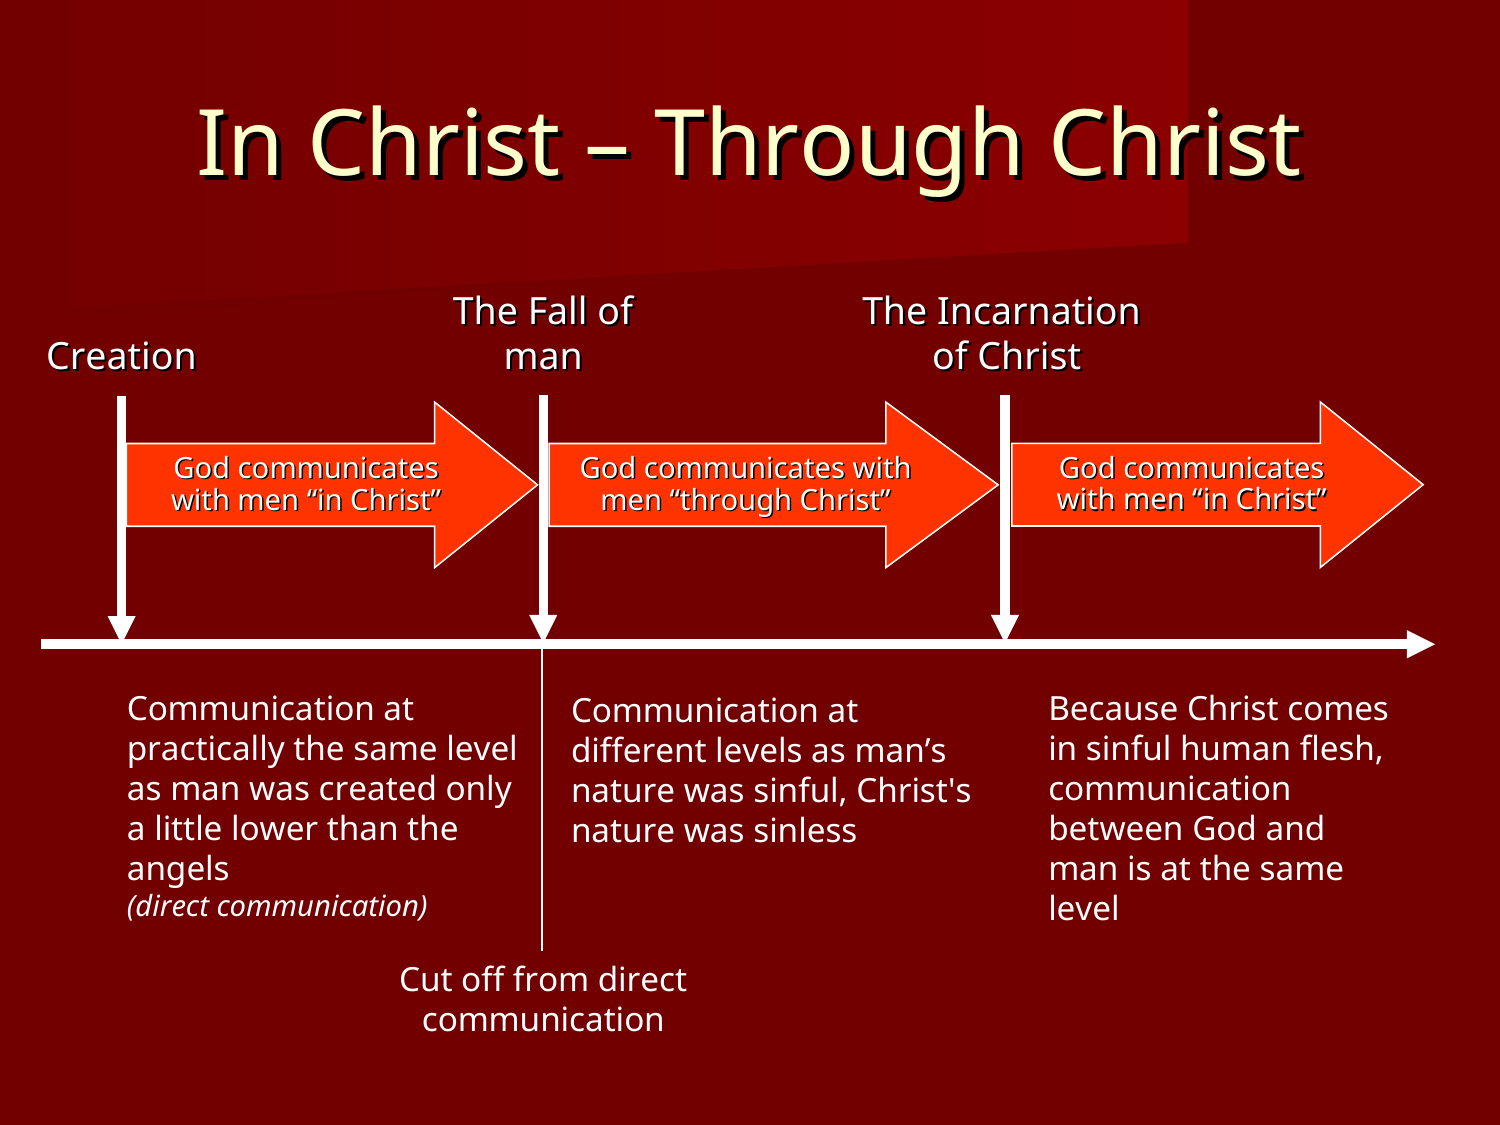

# In Christ – Through Christ
The Fall of man
The Incarnation
of Christ
Creation
God communicates with men “in Christ”
God communicates with men “in Christ”
God communicates with men “through Christ”
Communication at practically the same level as man was created only a little lower than the angels
(direct communication)
Because Christ comes in sinful human flesh, communication between God and man is at the same level
Communication at different levels as man’s nature was sinful, Christ's nature was sinless
Cut off from direct communication